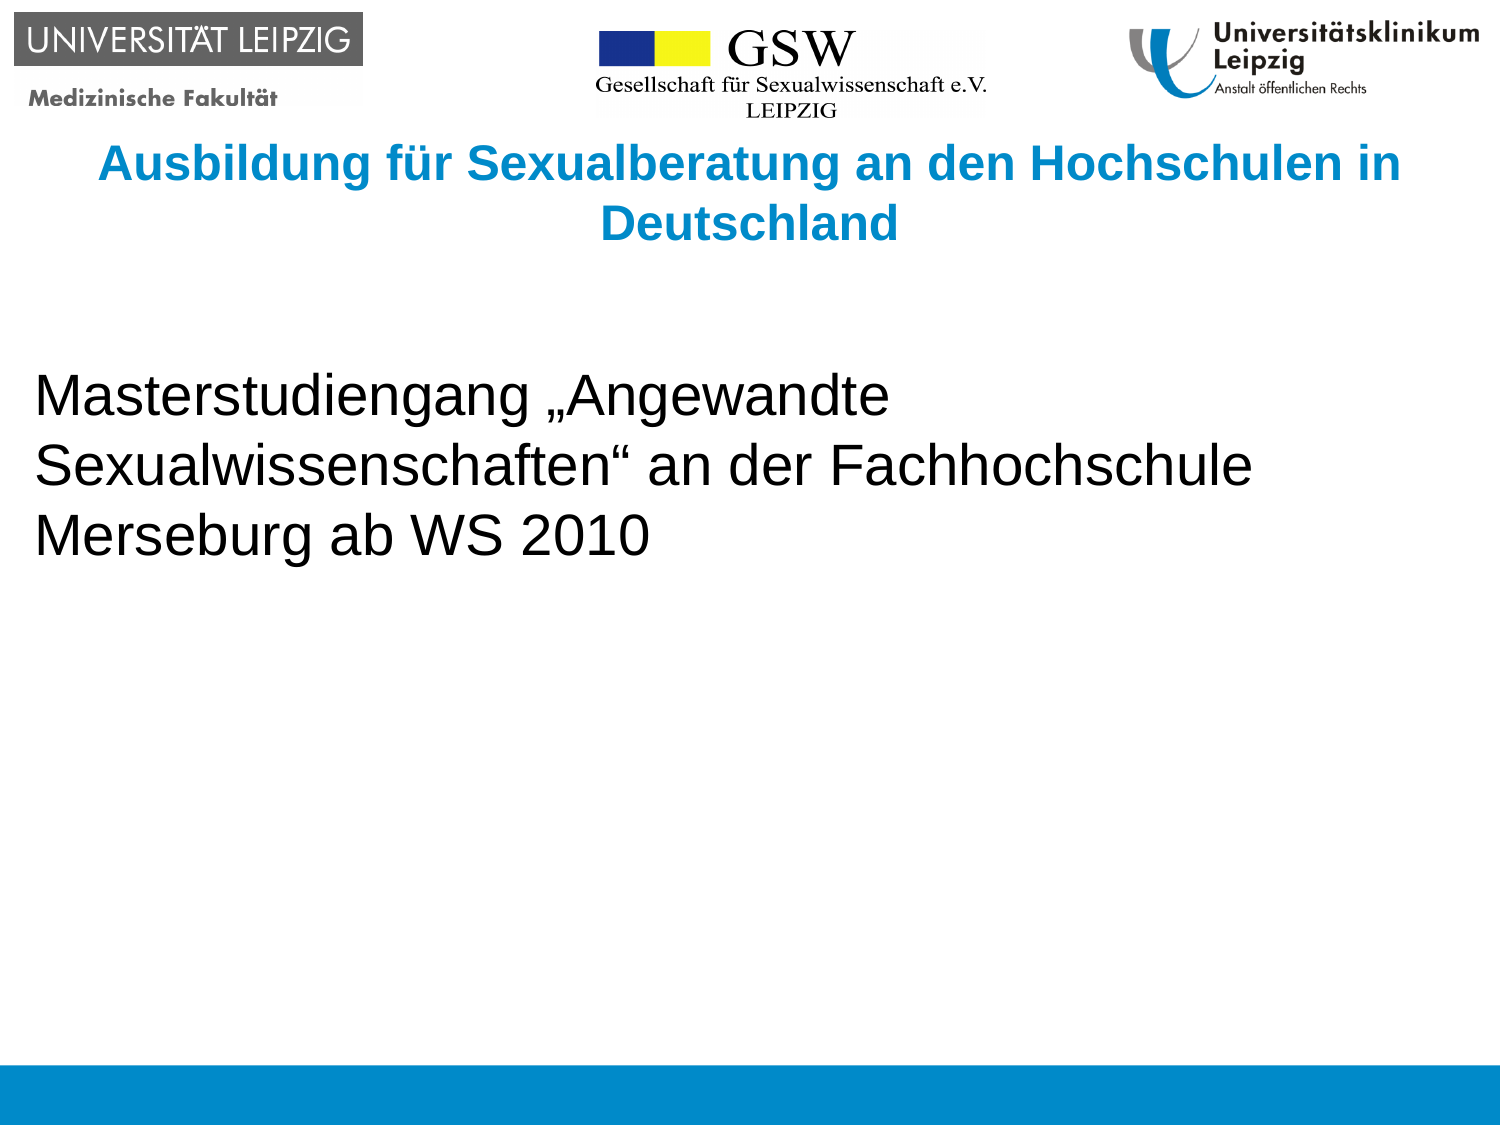

© Universitätsmedizin Leipzig
# Ausbildung für Sexualberatung an den Hochschulen in Deutschland
Masterstudiengang „Angewandte Sexualwissenschaften“ an der Fachhochschule Merseburg ab WS 2010